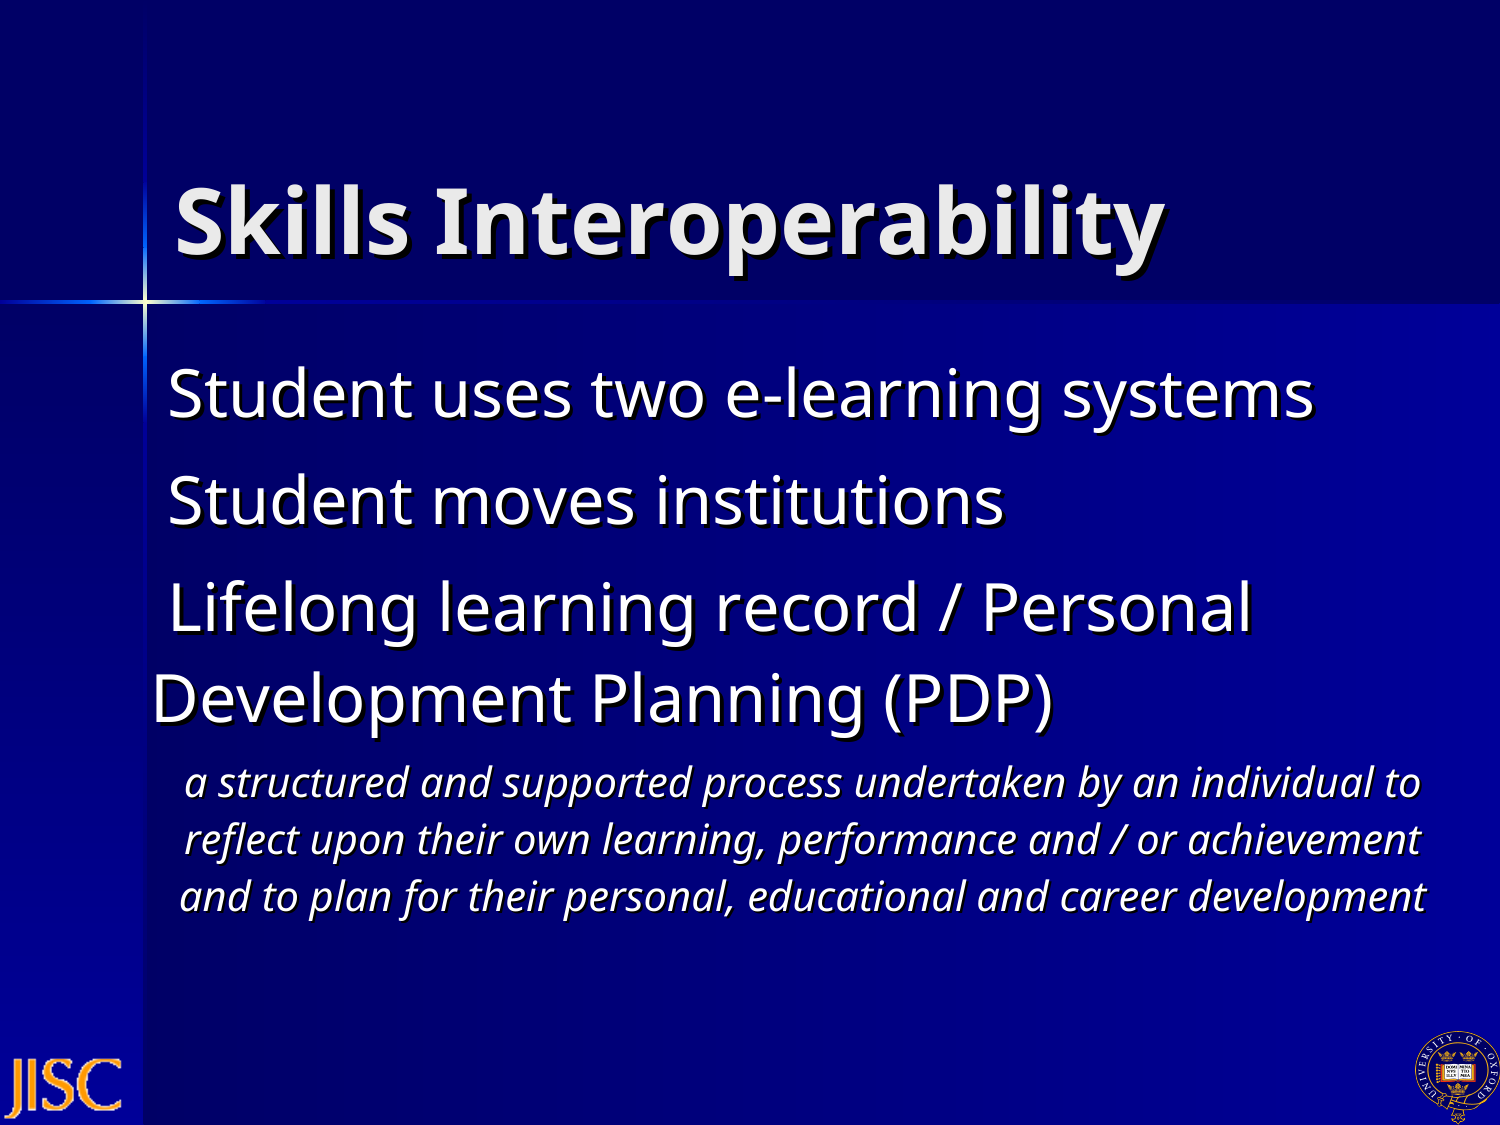

# Skills Interoperability
 Student uses two e-learning systems
 Student moves institutions
 Lifelong learning record / Personal Development Planning (PDP)
a structured and supported process undertaken by an individual to reflect upon their own learning, performance and / or achievement and to plan for their personal, educational and career development